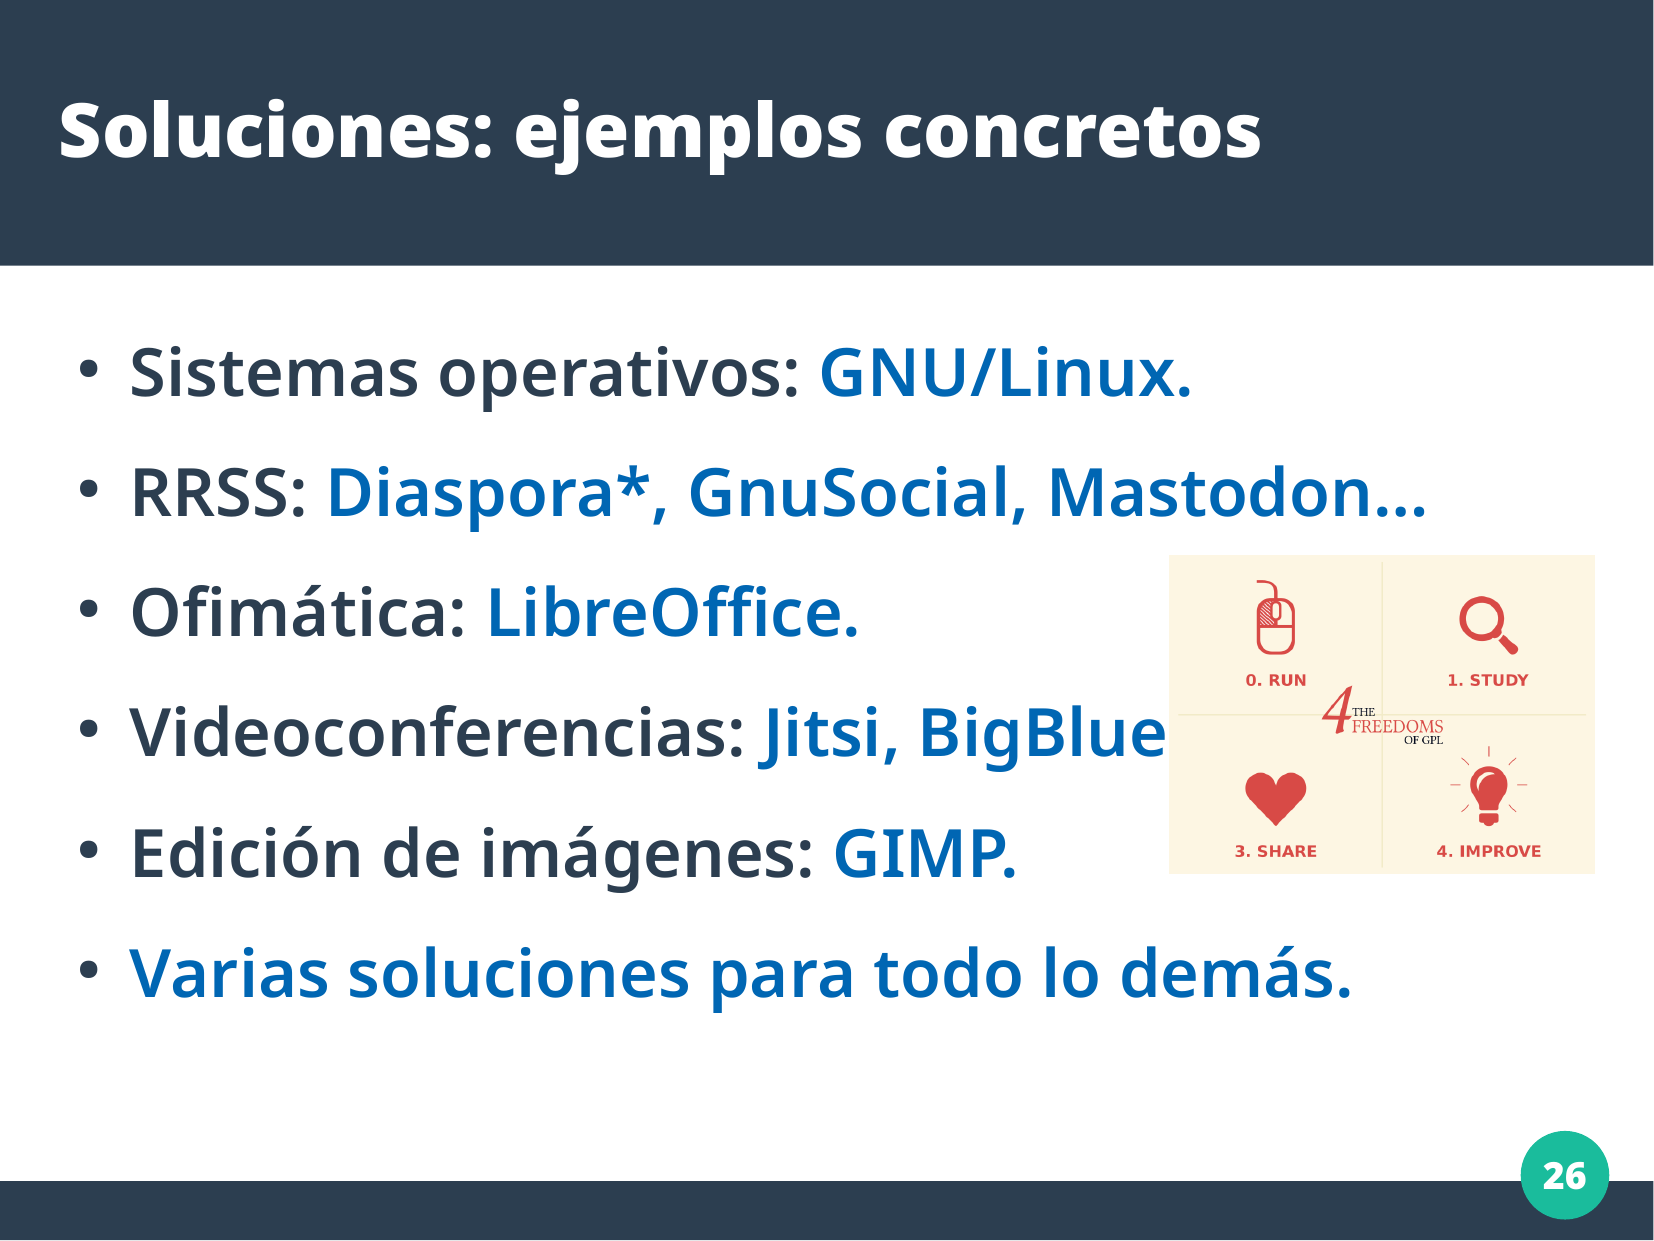

# Soluciones: ejemplos concretos
Sistemas operativos: GNU/Linux.
RRSS: Diaspora*, GnuSocial, Mastodon…
Ofimática: LibreOffice.
Videoconferencias: Jitsi, BigBlueButton.
Edición de imágenes: GIMP.
Varias soluciones para todo lo demás.
26